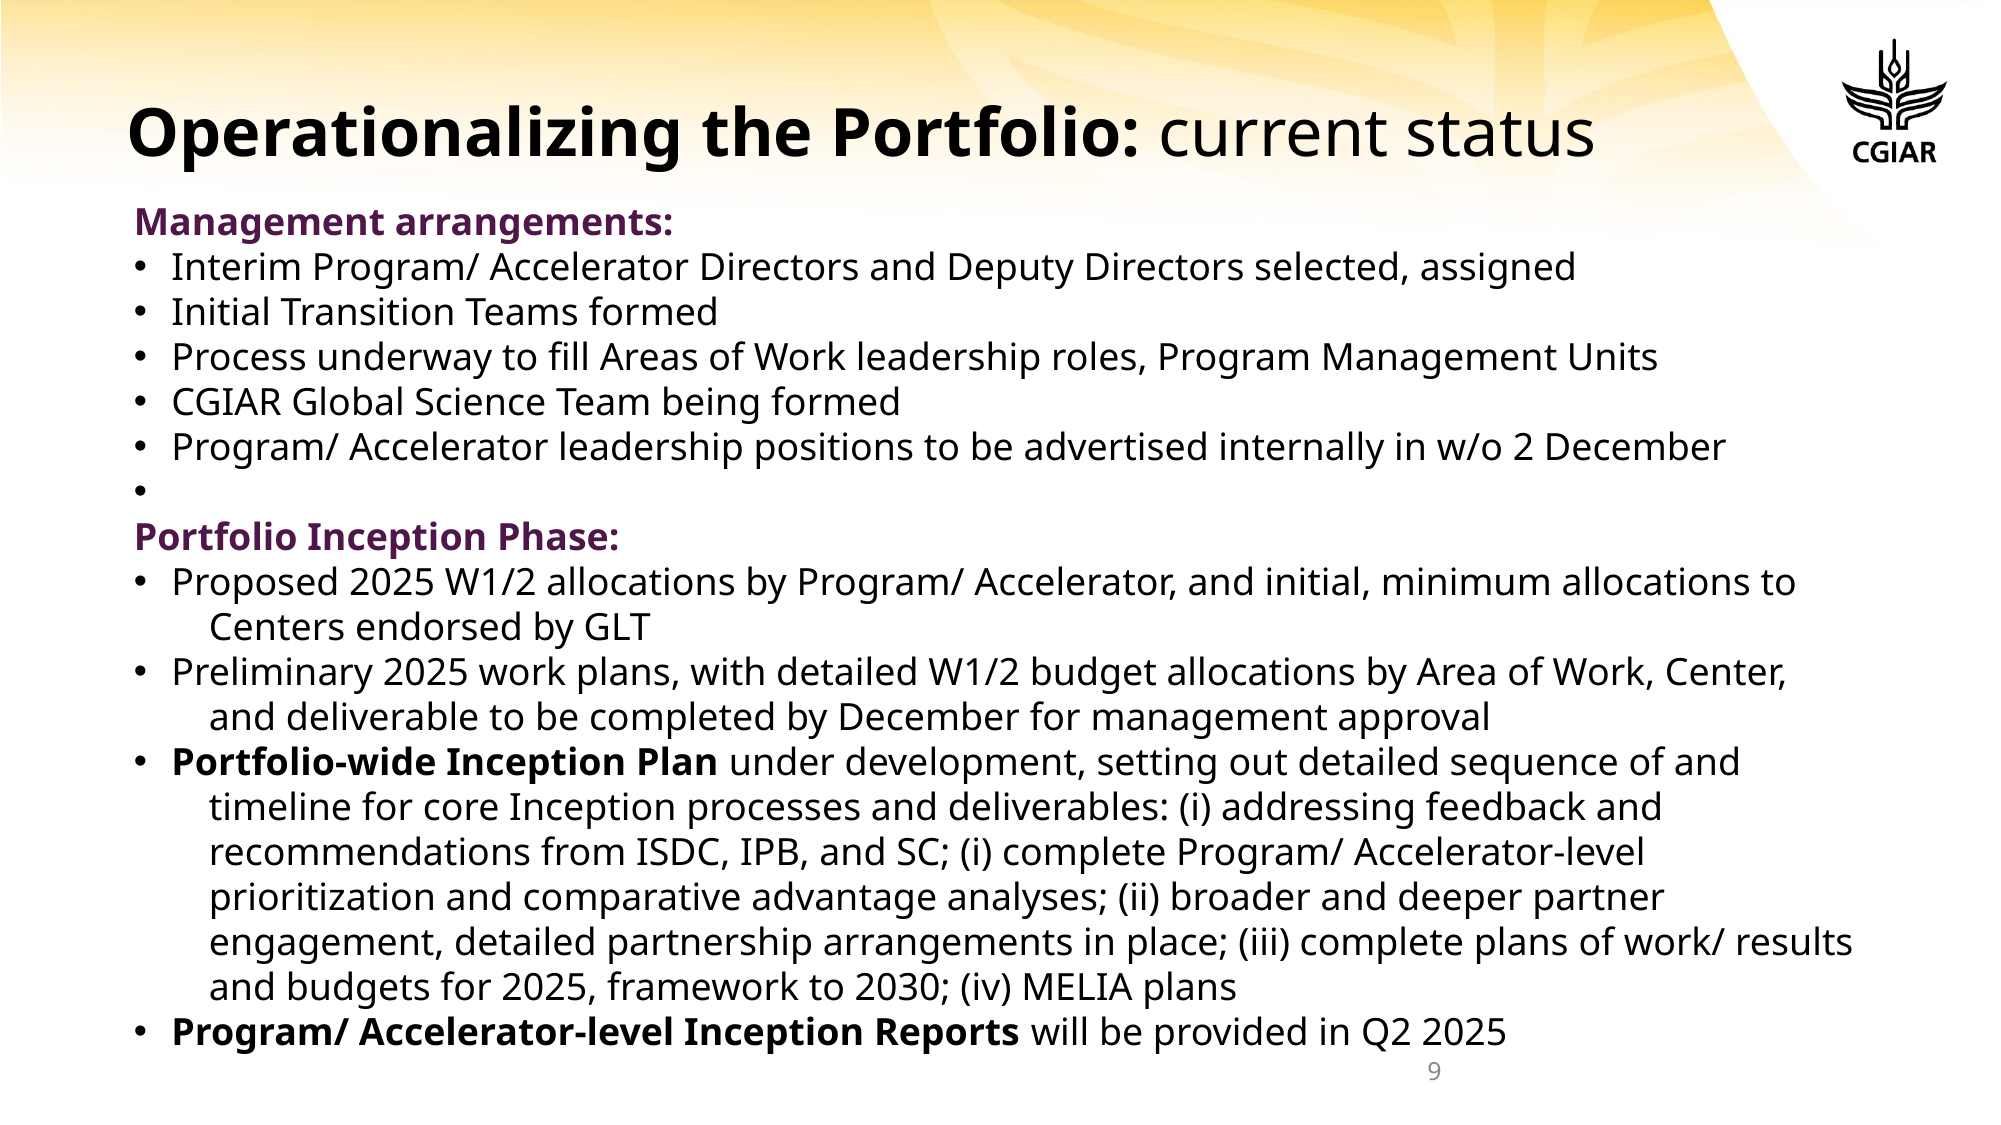

# Operationalizing the Portfolio: current status
Management arrangements:
Interim Program/ Accelerator Directors and Deputy Directors selected, assigned
Initial Transition Teams formed
Process underway to fill Areas of Work leadership roles, Program Management Units
CGIAR Global Science Team being formed
Program/ Accelerator leadership positions to be advertised internally in w/o 2 December
Portfolio Inception Phase:
Proposed 2025 W1/2 allocations by Program/ Accelerator, and initial, minimum allocations to Centers endorsed by GLT
Preliminary 2025 work plans, with detailed W1/2 budget allocations by Area of Work, Center, and deliverable to be completed by December for management approval
Portfolio-wide Inception Plan under development, setting out detailed sequence of and timeline for core Inception processes and deliverables: (i) addressing feedback and recommendations from ISDC, IPB, and SC; (i) complete Program/ Accelerator-level prioritization and comparative advantage analyses; (ii) broader and deeper partner engagement, detailed partnership arrangements in place; (iii) complete plans of work/ results and budgets for 2025, framework to 2030; (iv) MELIA plans
Program/ Accelerator-level Inception Reports will be provided in Q2 2025